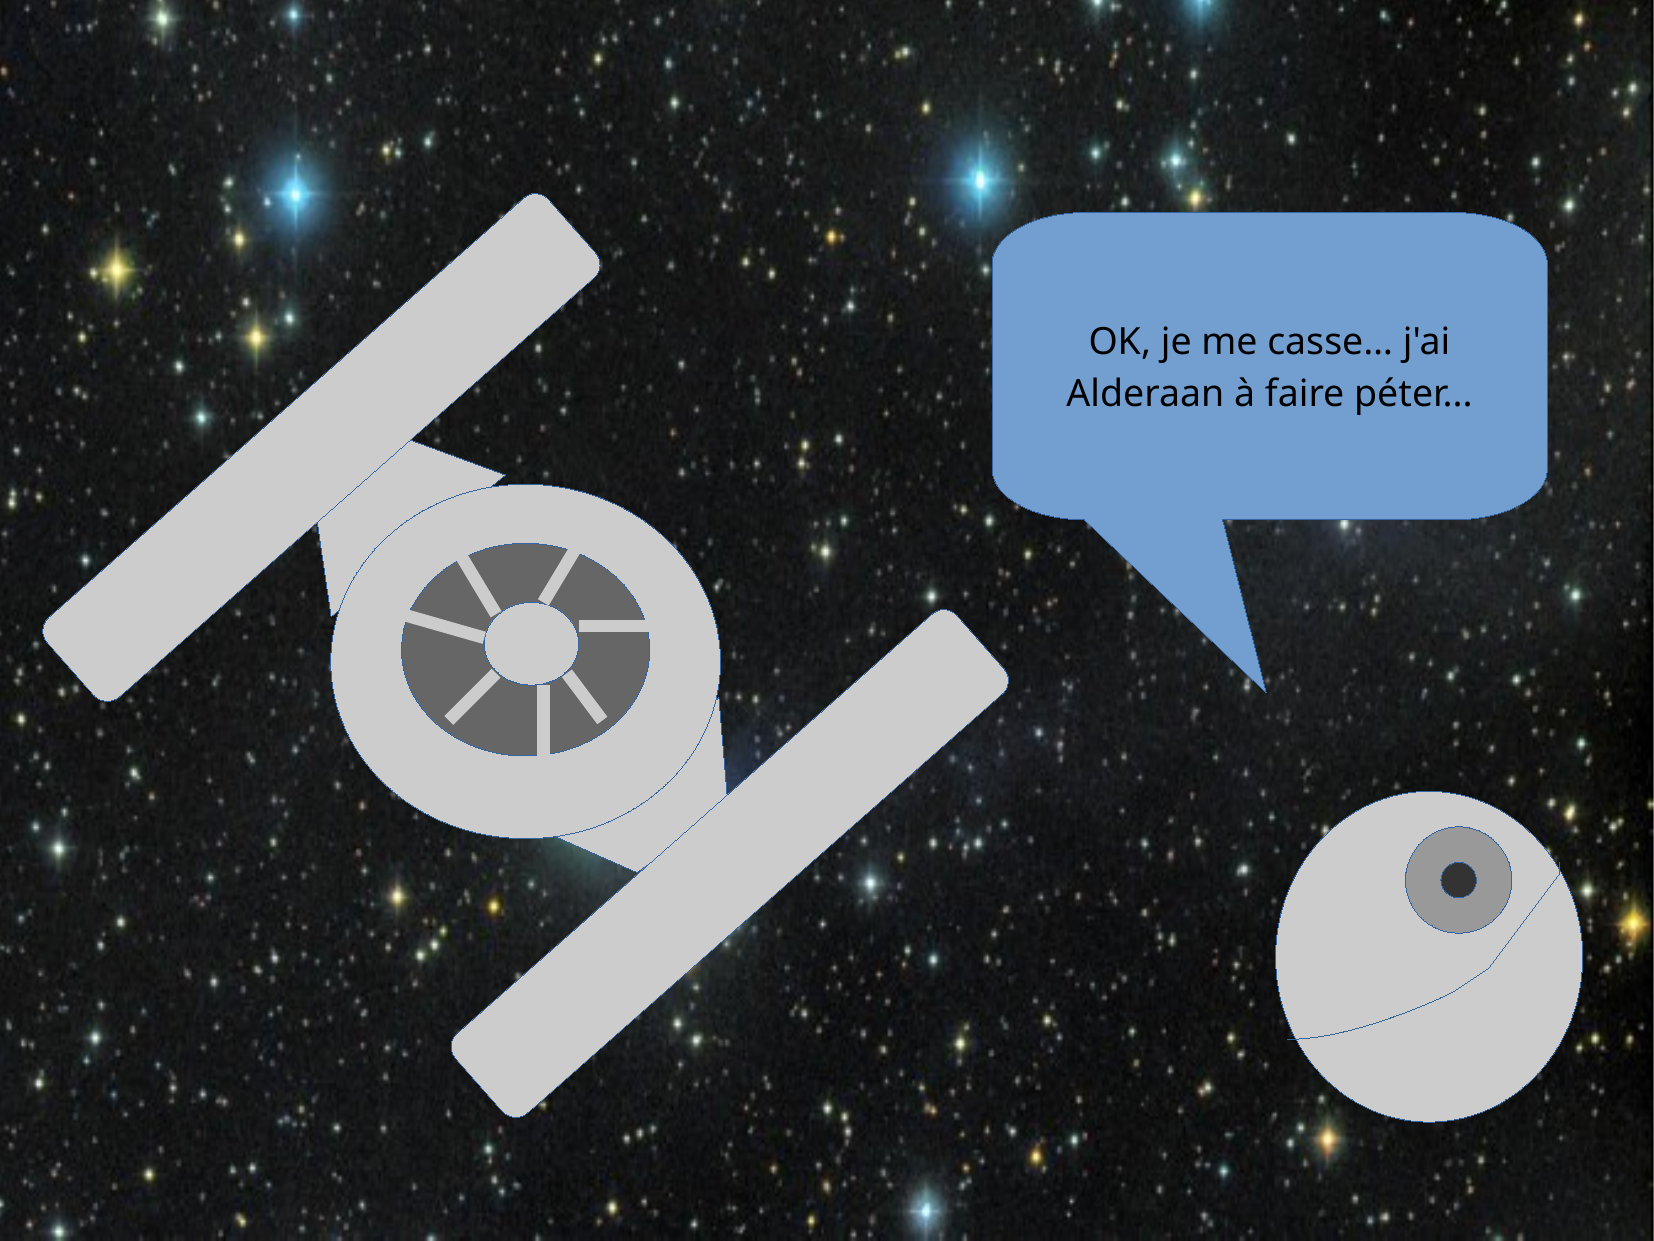

OK, je me casse… j'ai Alderaan à faire péter...